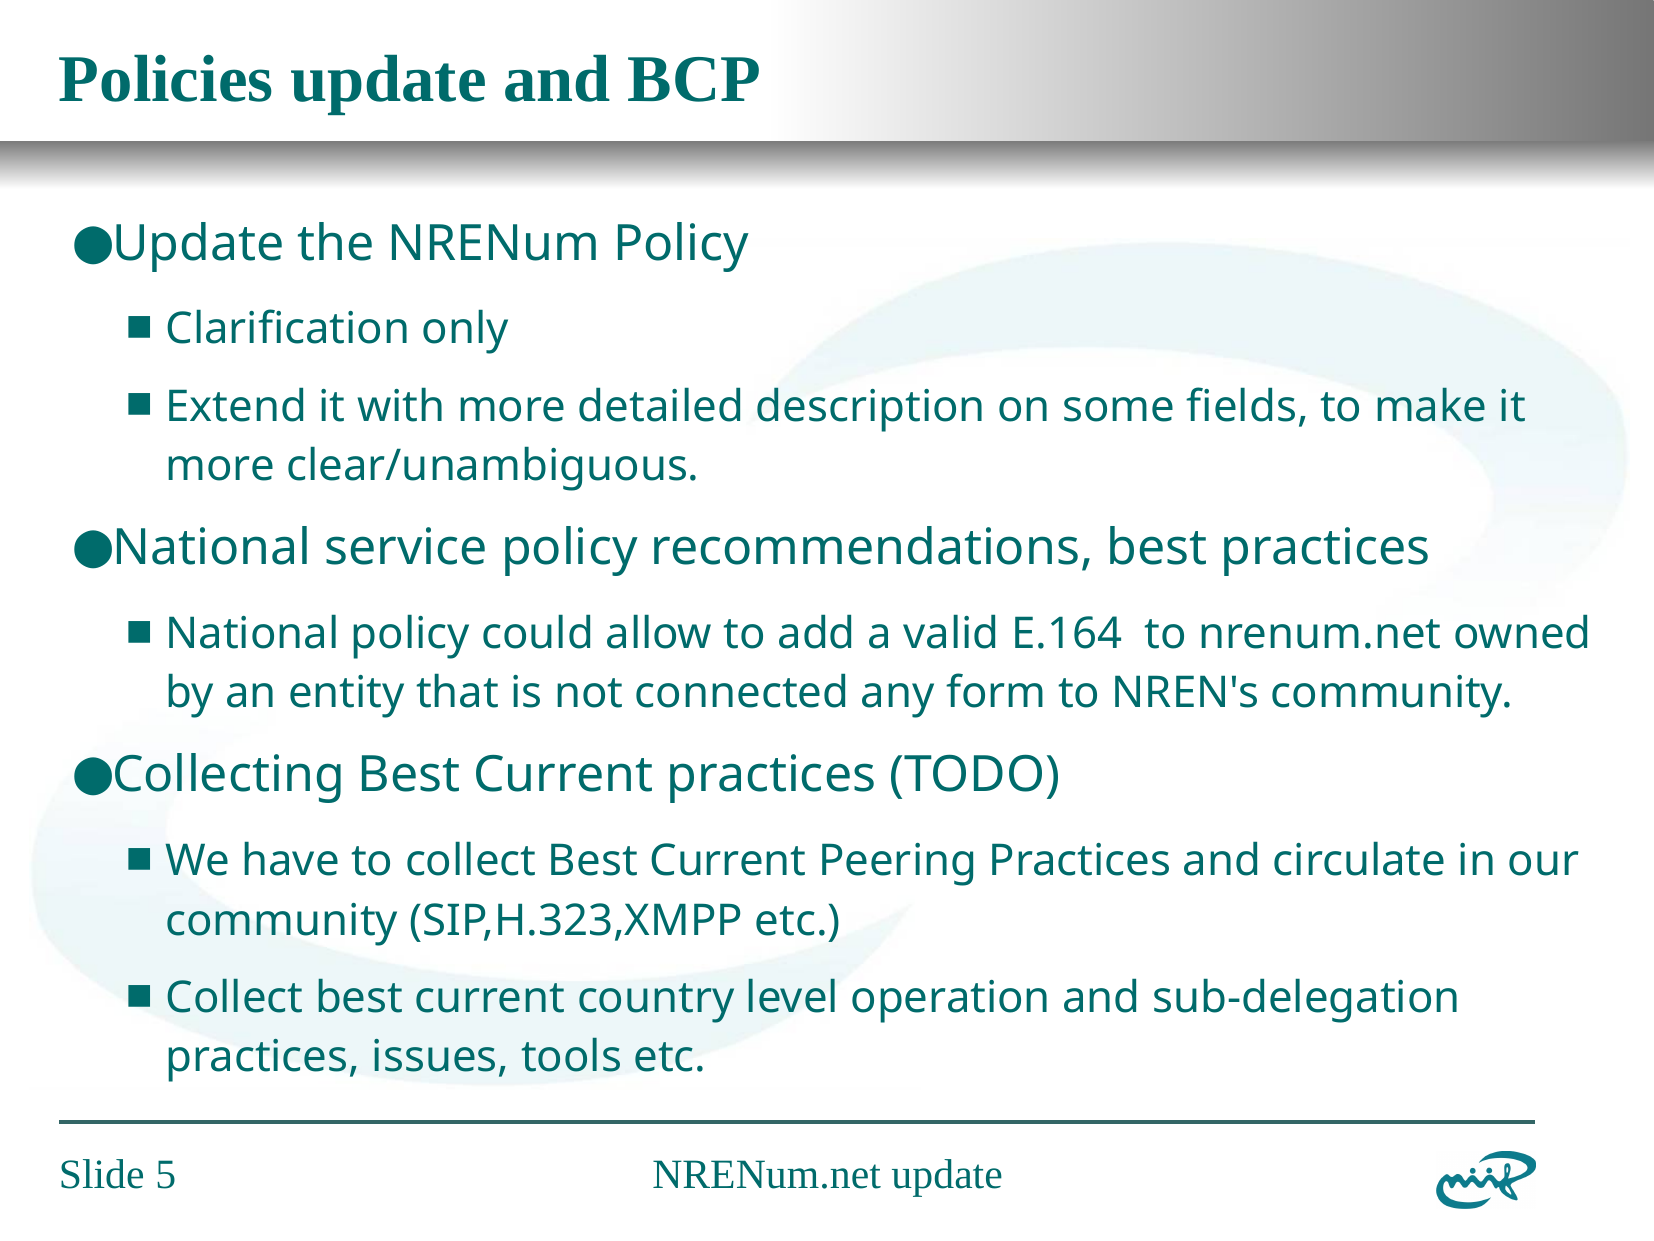

# Policies update and BCP
Update the NRENum Policy
Clarification only
Extend it with more detailed description on some fields, to make it more clear/unambiguous.
National service policy recommendations, best practices
National policy could allow to add a valid E.164 to nrenum.net owned by an entity that is not connected any form to NREN's community.
Collecting Best Current practices (TODO)
We have to collect Best Current Peering Practices and circulate in our community (SIP,H.323,XMPP etc.)
Collect best current country level operation and sub-delegation practices, issues, tools etc.
5
NRENum.net update